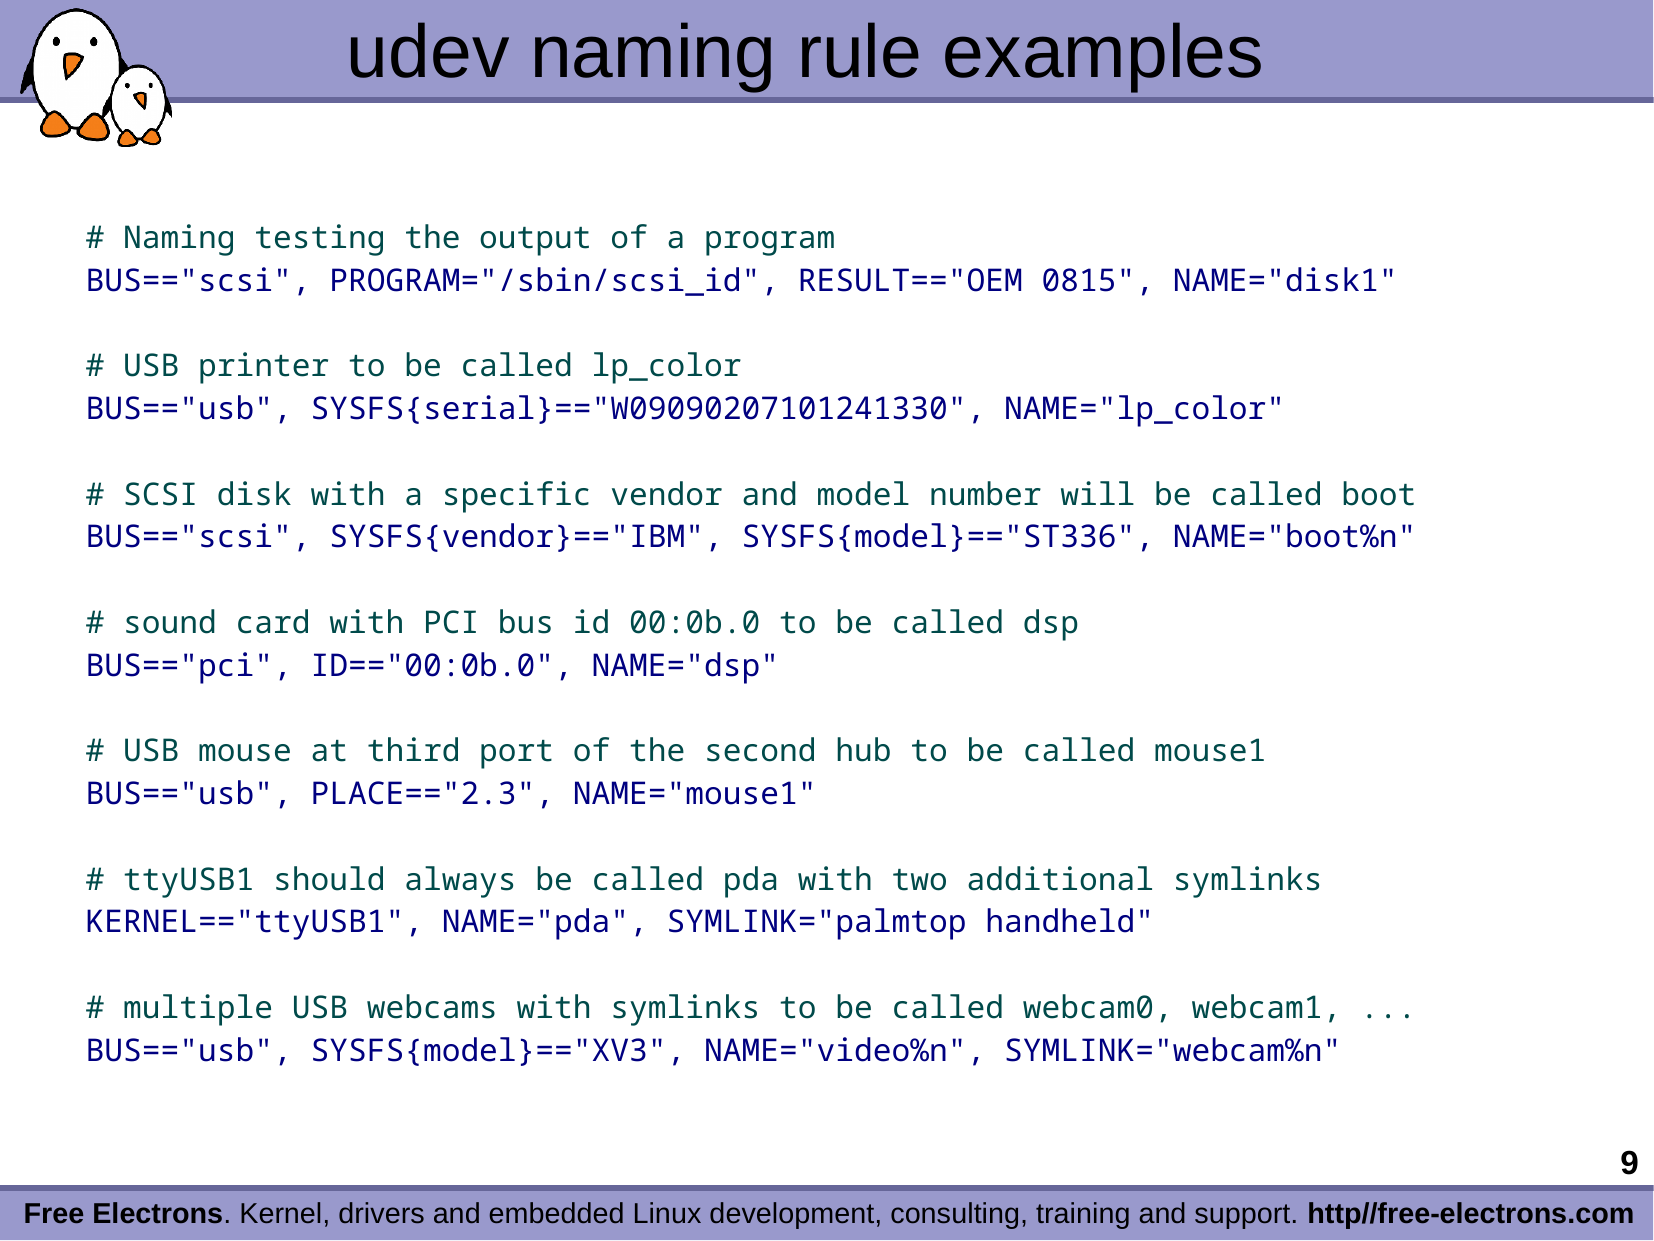

# udev naming rule examples
# Naming testing the output of a program BUS=="scsi", PROGRAM="/sbin/scsi_id", RESULT=="OEM 0815", NAME="disk1" # USB printer to be called lp_color BUS=="usb", SYSFS{serial}=="W09090207101241330", NAME="lp_color" # SCSI disk with a specific vendor and model number will be called boot BUS=="scsi", SYSFS{vendor}=="IBM", SYSFS{model}=="ST336", NAME="boot%n" # sound card with PCI bus id 00:0b.0 to be called dsp BUS=="pci", ID=="00:0b.0", NAME="dsp" # USB mouse at third port of the second hub to be called mouse1 BUS=="usb", PLACE=="2.3", NAME="mouse1" # ttyUSB1 should always be called pda with two additional symlinks KERNEL=="ttyUSB1", NAME="pda", SYMLINK="palmtop handheld" # multiple USB webcams with symlinks to be called webcam0, webcam1, ... BUS=="usb", SYSFS{model}=="XV3", NAME="video%n", SYMLINK="webcam%n"